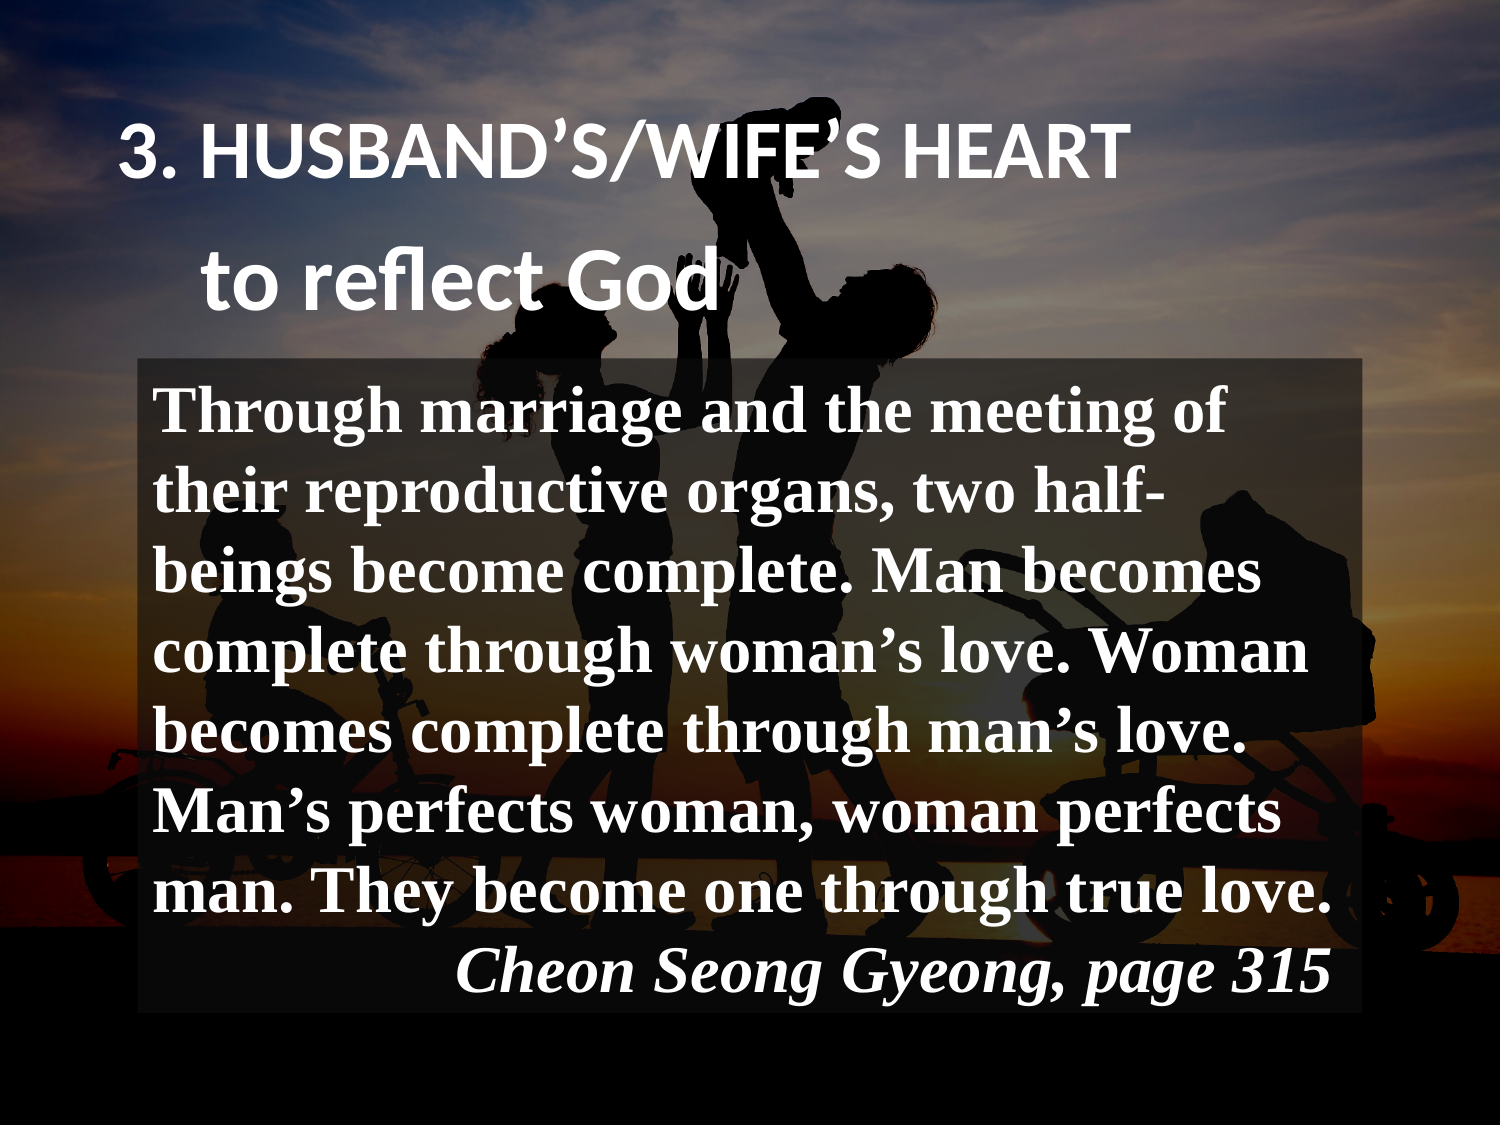

3. HUSBAND’S/WIFE’S HEART
to reflect God
Through marriage and the meeting of their reproductive organs, two half-beings become complete. Man becomes complete through woman’s love. Woman becomes complete through man’s love. Man’s perfects woman, woman perfects man. They become one through true love.
Cheon Seong Gyeong, page 315